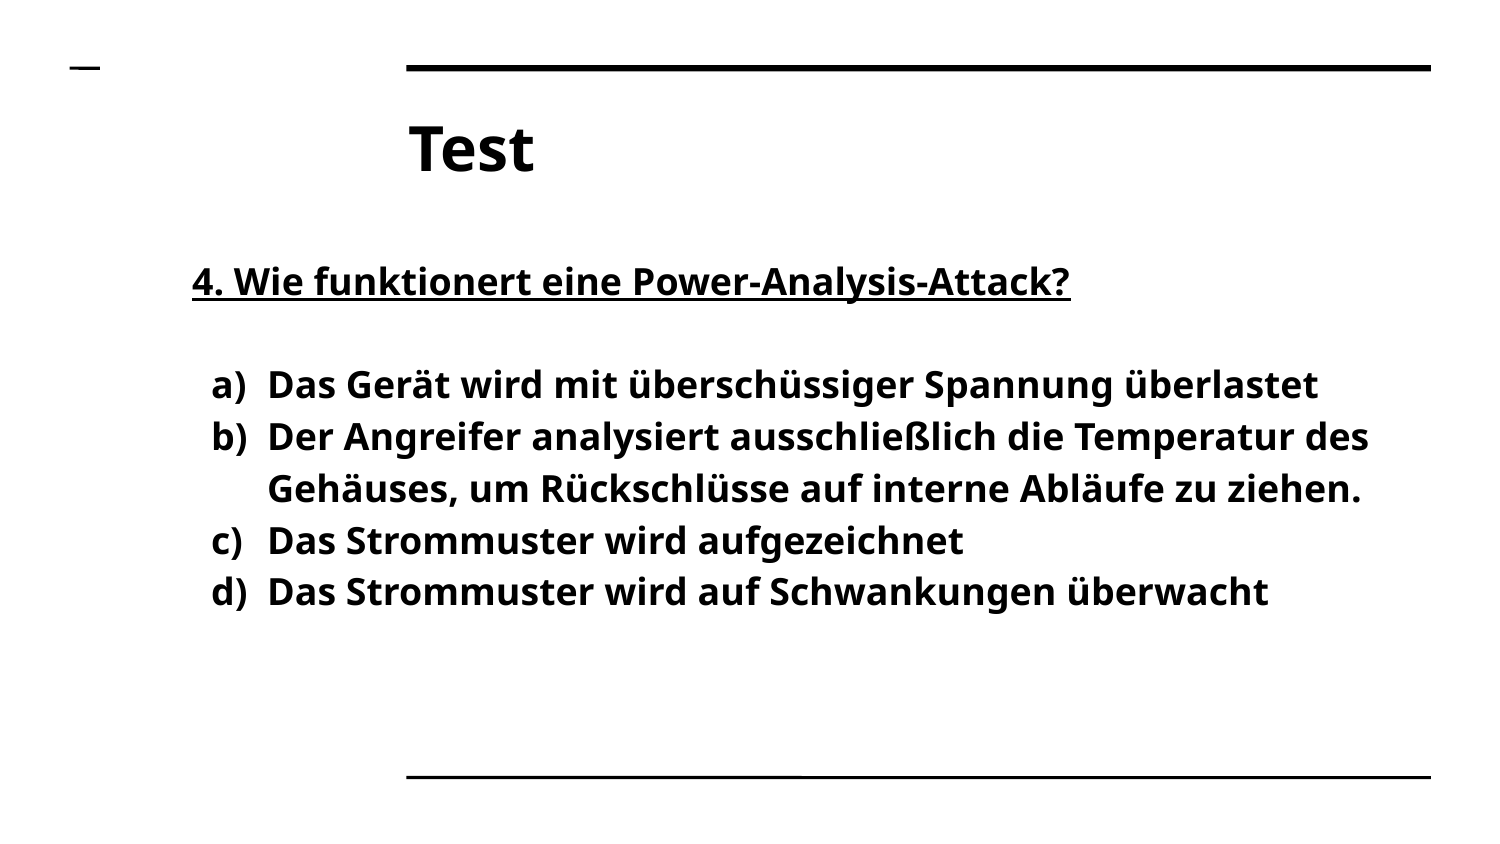

# Test
4. Wie funktionert eine Power-Analysis-Attack?
Das Gerät wird mit überschüssiger Spannung überlastet
Der Angreifer analysiert ausschließlich die Temperatur des Gehäuses, um Rückschlüsse auf interne Abläufe zu ziehen.
Das Strommuster wird aufgezeichnet
Das Strommuster wird auf Schwankungen überwacht